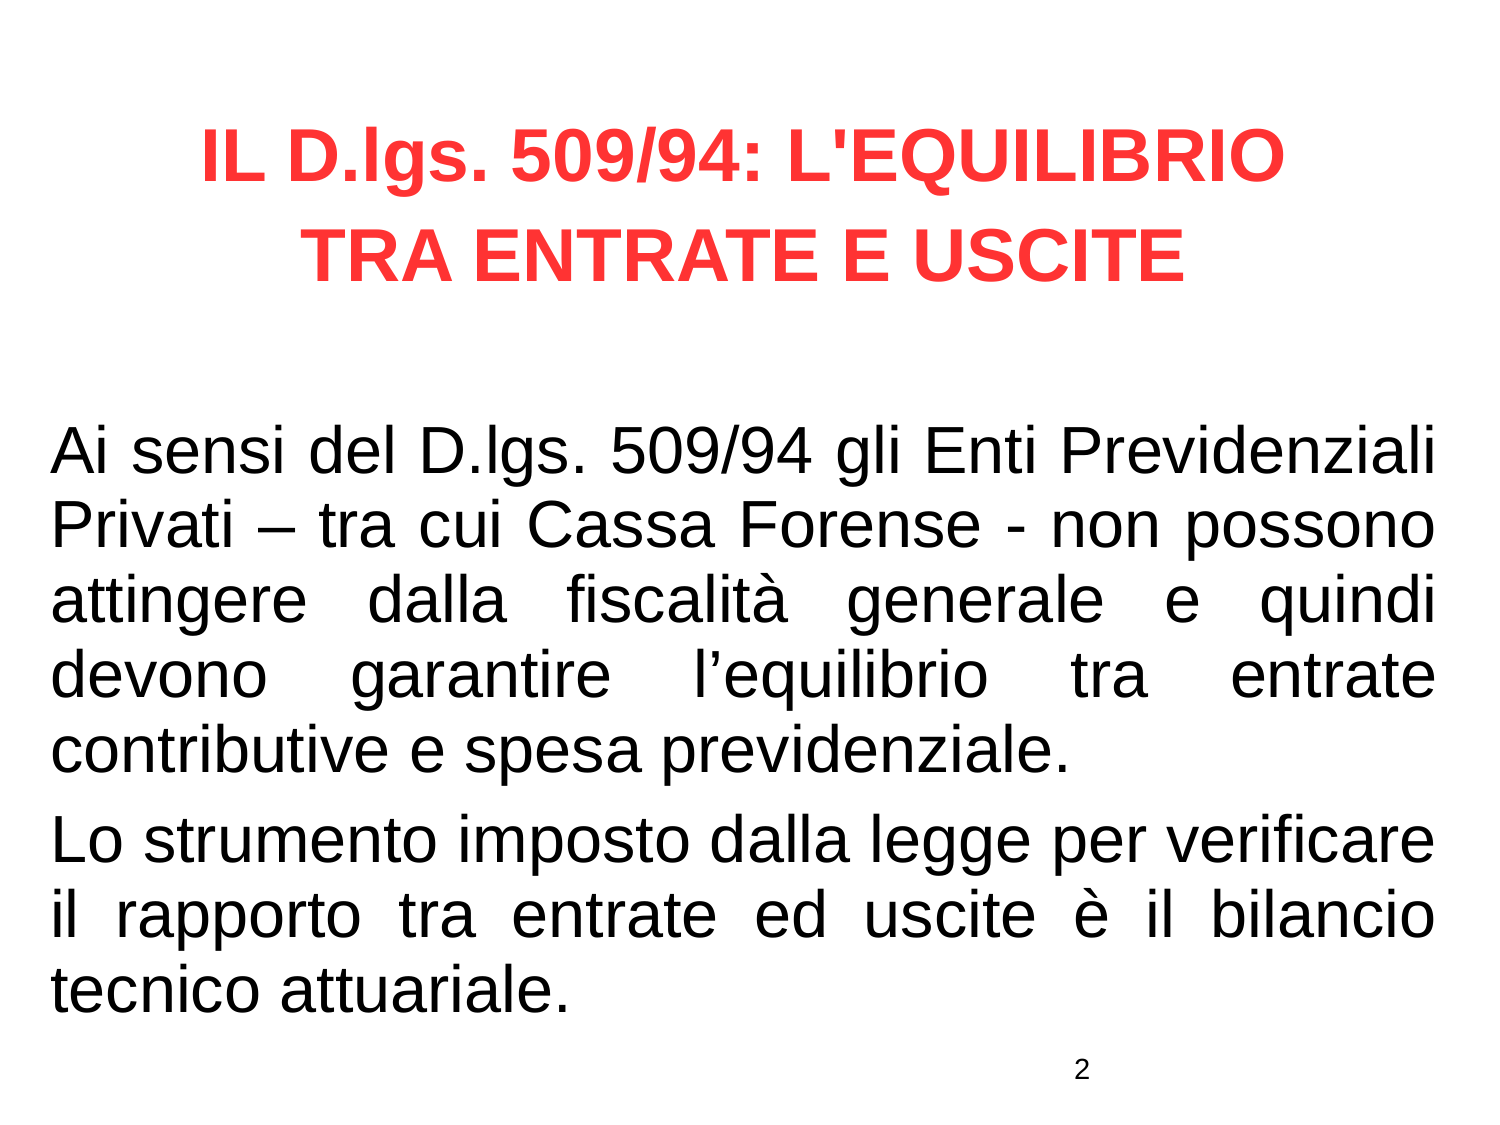

IL D.lgs. 509/94: L'EQUILIBRIO
TRA ENTRATE E USCITE
Ai sensi del D.lgs. 509/94 gli Enti Previdenziali Privati – tra cui Cassa Forense - non possono attingere dalla fiscalità generale e quindi devono garantire l’equilibrio tra entrate contributive e spesa previdenziale.
Lo strumento imposto dalla legge per verificare il rapporto tra entrate ed uscite è il bilancio tecnico attuariale.
#